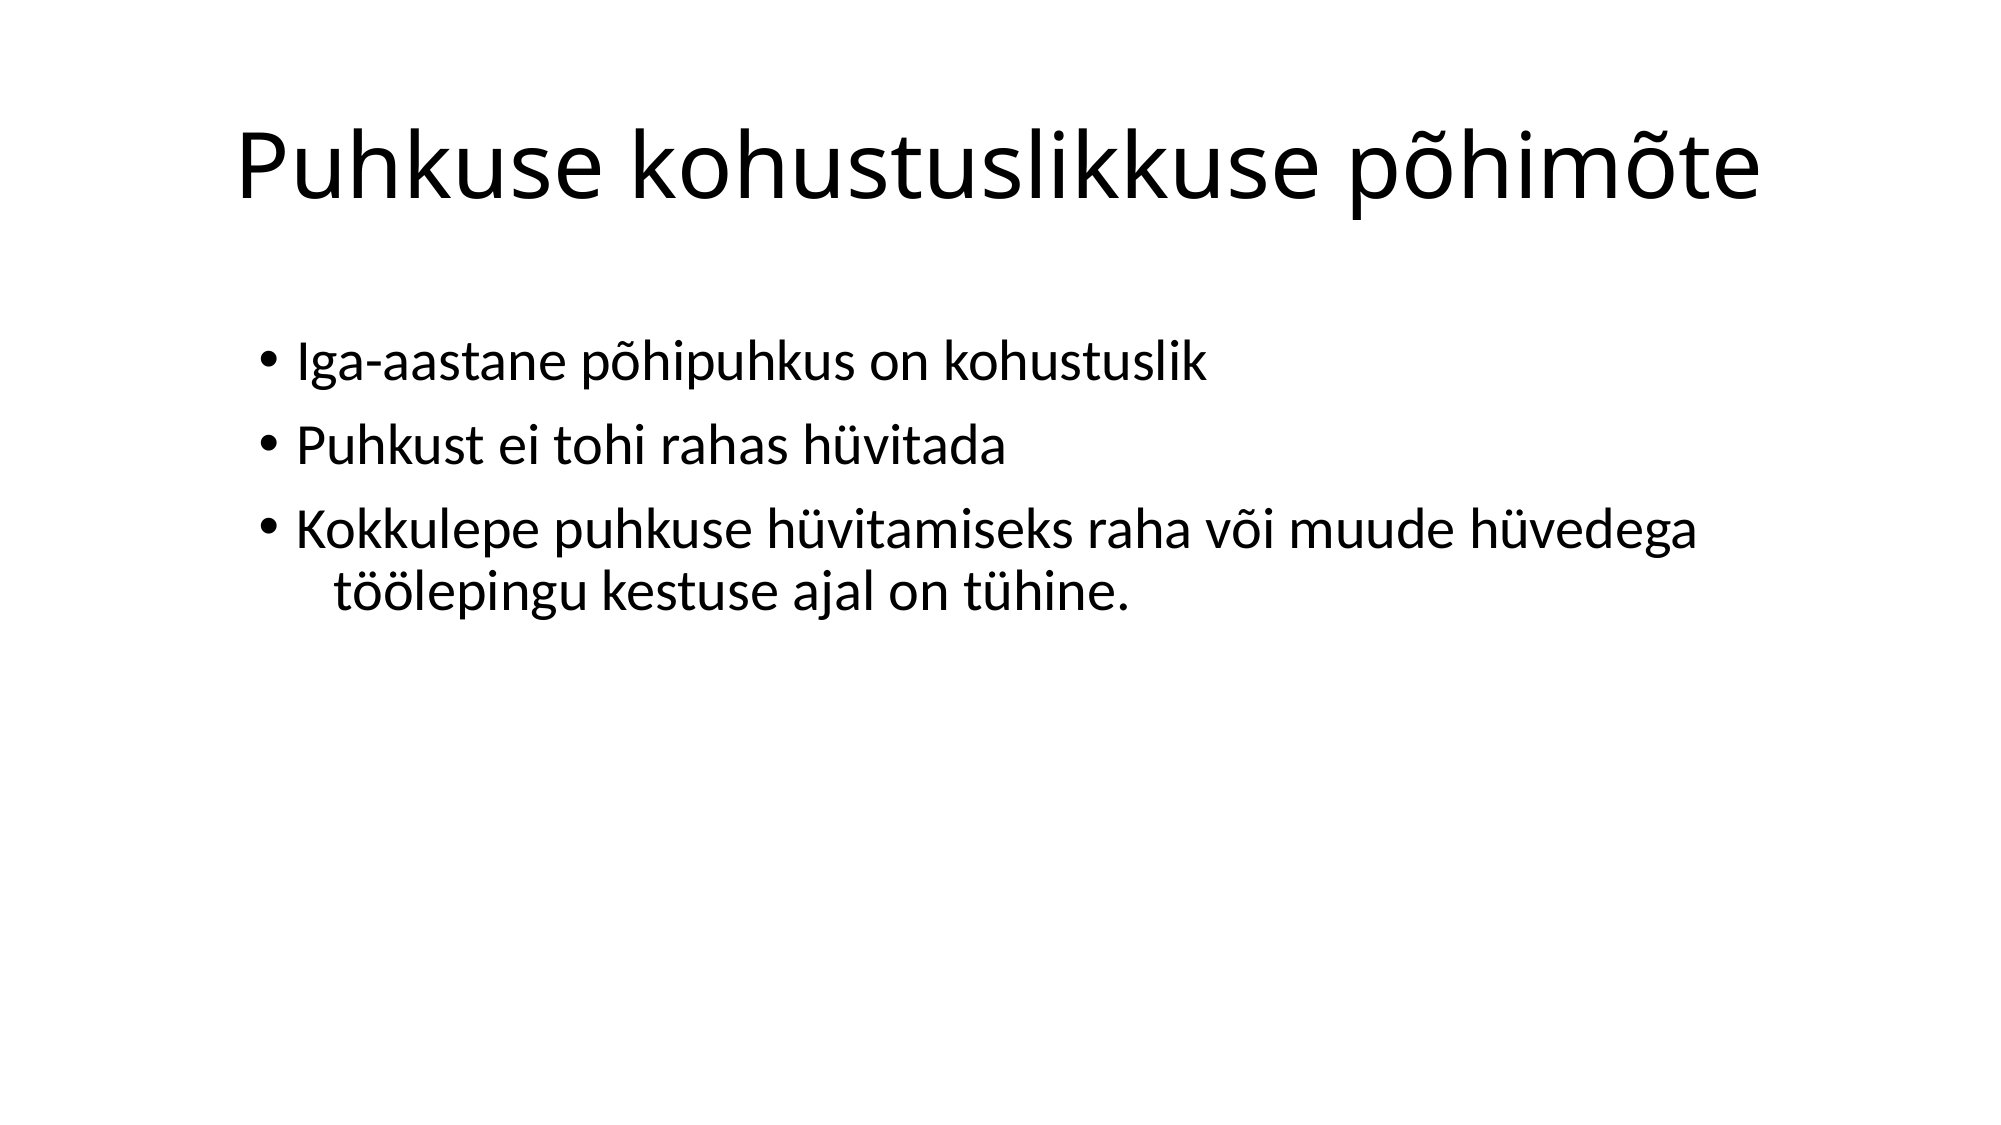

# Puhkuse kohustuslikkuse põhimõte
Iga-aastane põhipuhkus on kohustuslik
Puhkust ei tohi rahas hüvitada
Kokkulepe puhkuse hüvitamiseks raha või muude hüvedega töölepingu kestuse ajal on tühine.